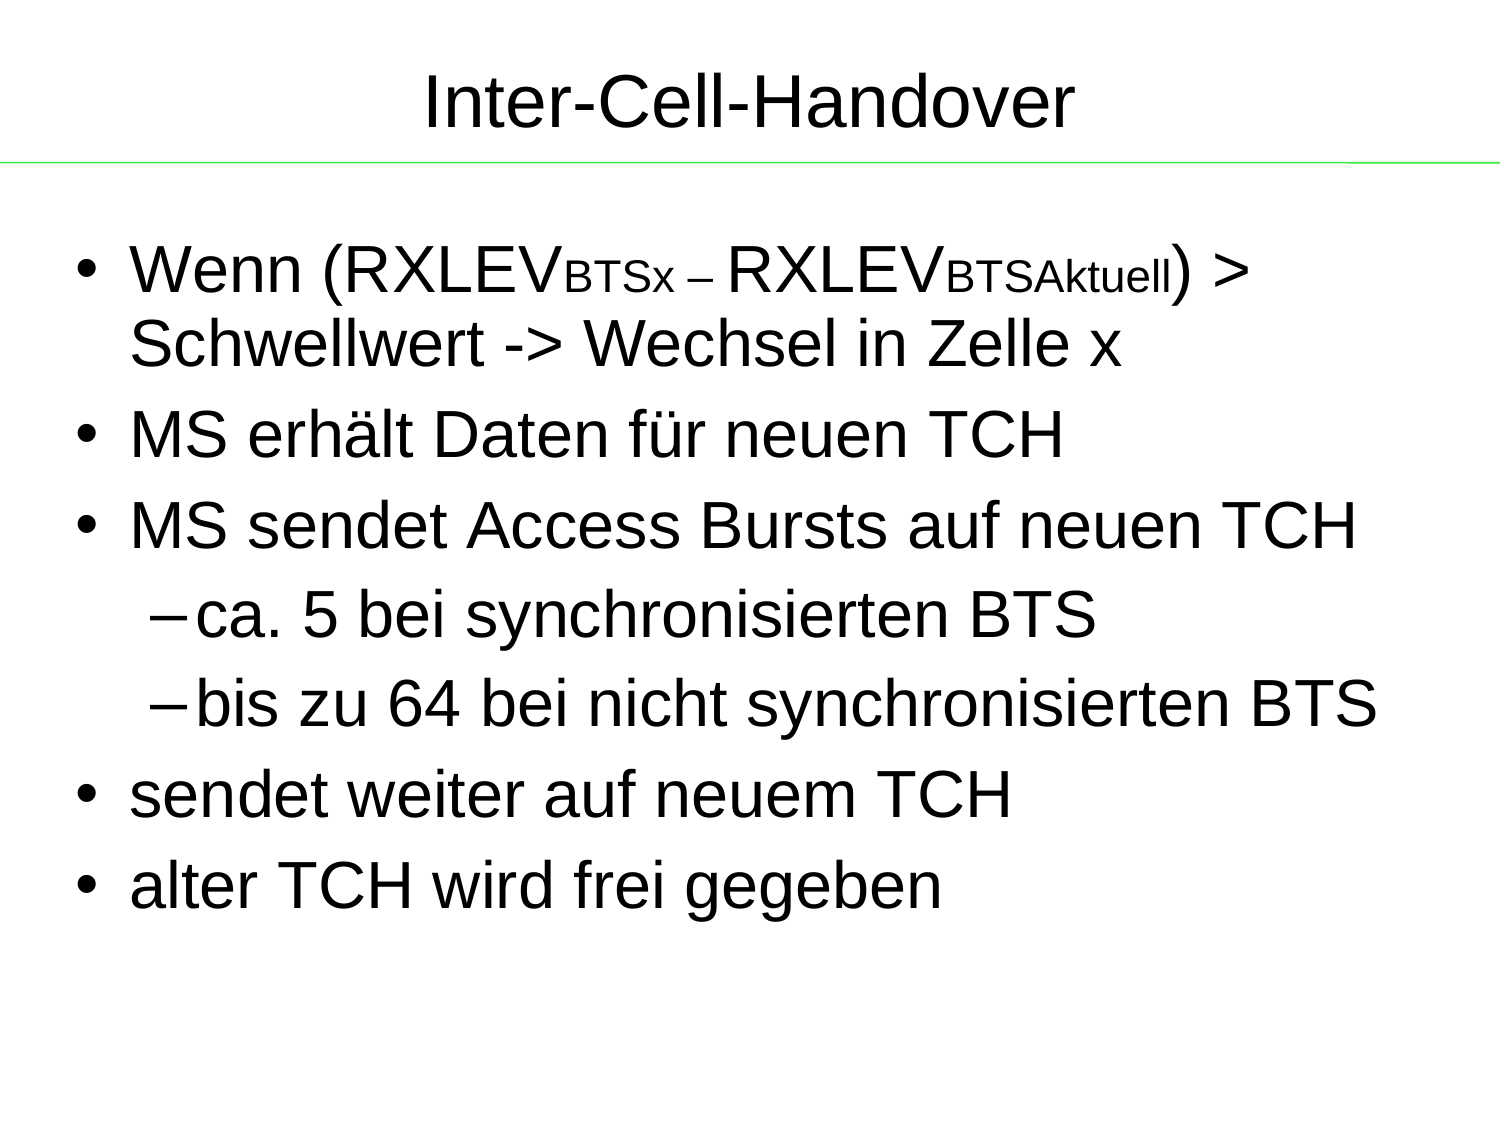

# Inter-Cell-Handover
Wenn (RXLEVBTSx – RXLEVBTSAktuell) > Schwellwert -> Wechsel in Zelle x
MS erhält Daten für neuen TCH
MS sendet Access Bursts auf neuen TCH
ca. 5 bei synchronisierten BTS
bis zu 64 bei nicht synchronisierten BTS
sendet weiter auf neuem TCH
alter TCH wird frei gegeben